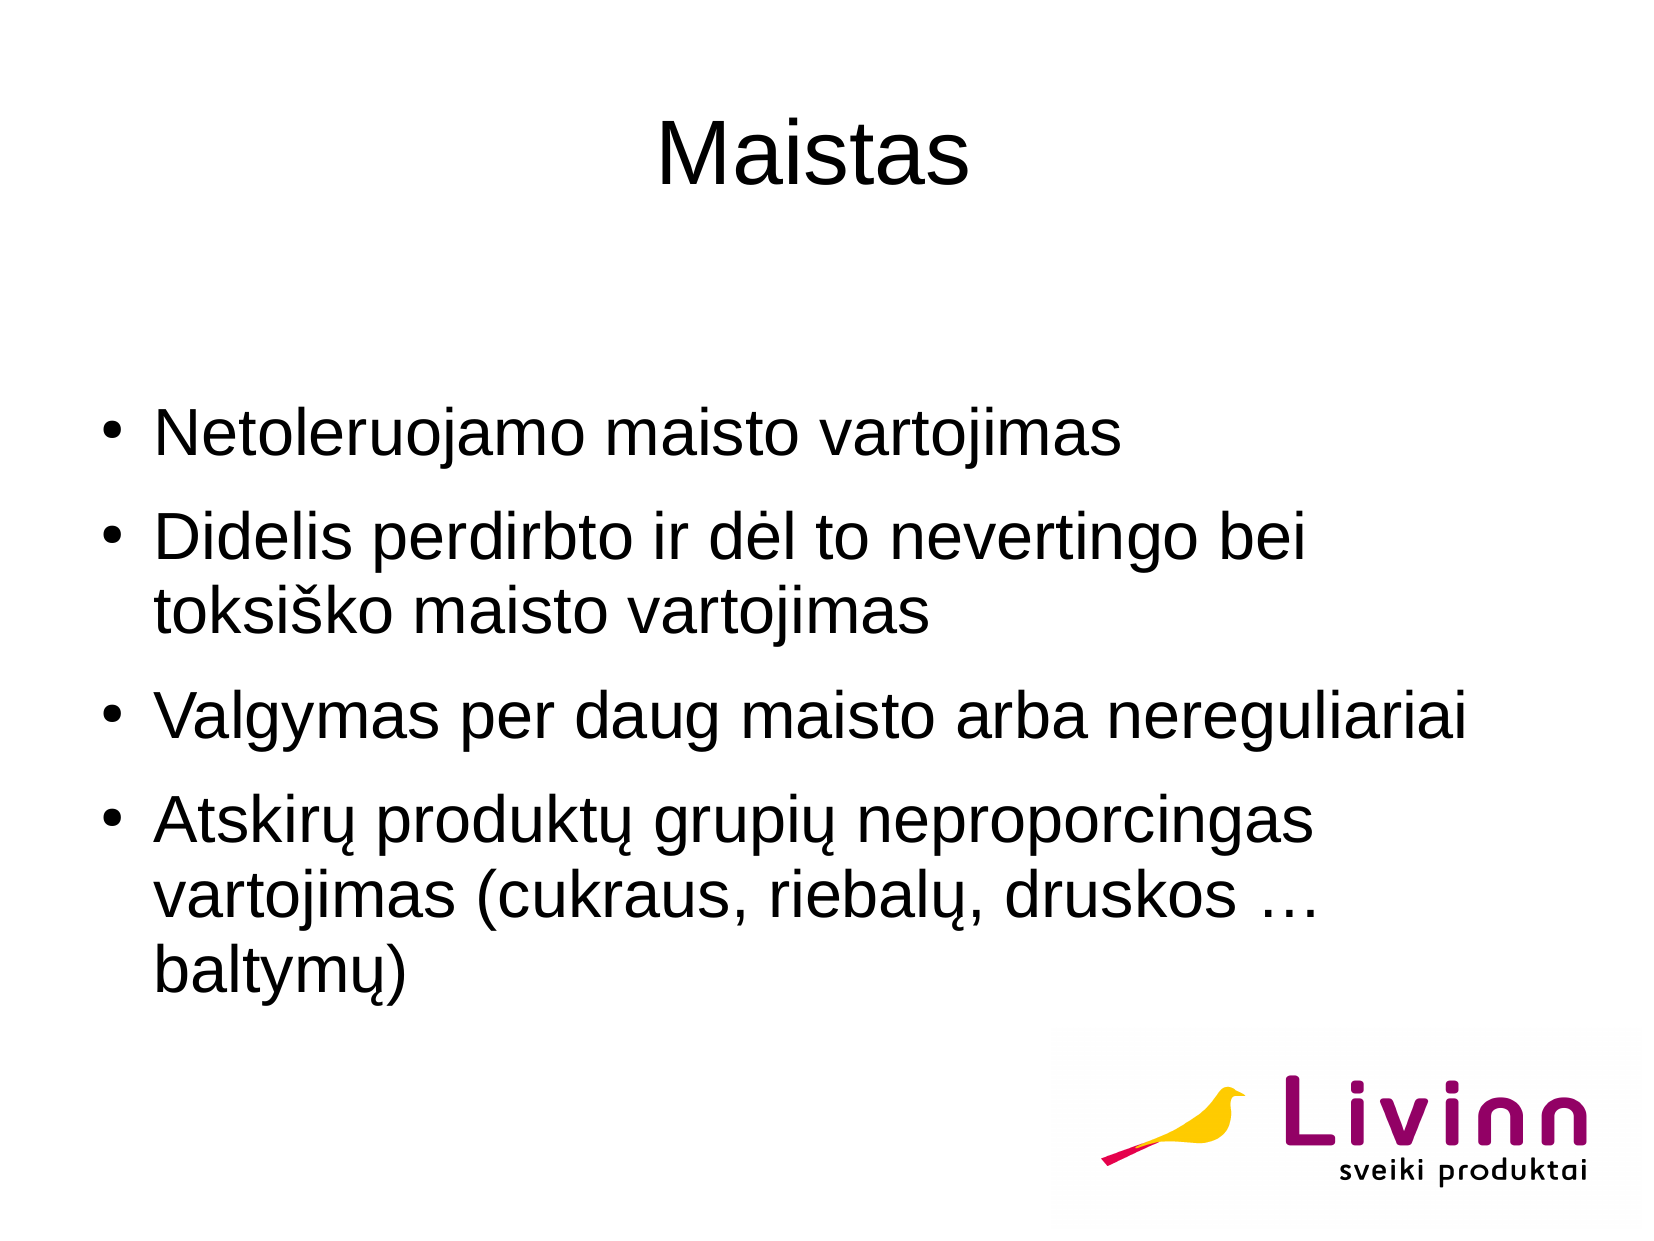

# Maistas
Netoleruojamo maisto vartojimas
Didelis perdirbto ir dėl to nevertingo bei toksiško maisto vartojimas
Valgymas per daug maisto arba nereguliariai
Atskirų produktų grupių neproporcingas vartojimas (cukraus, riebalų, druskos … baltymų)